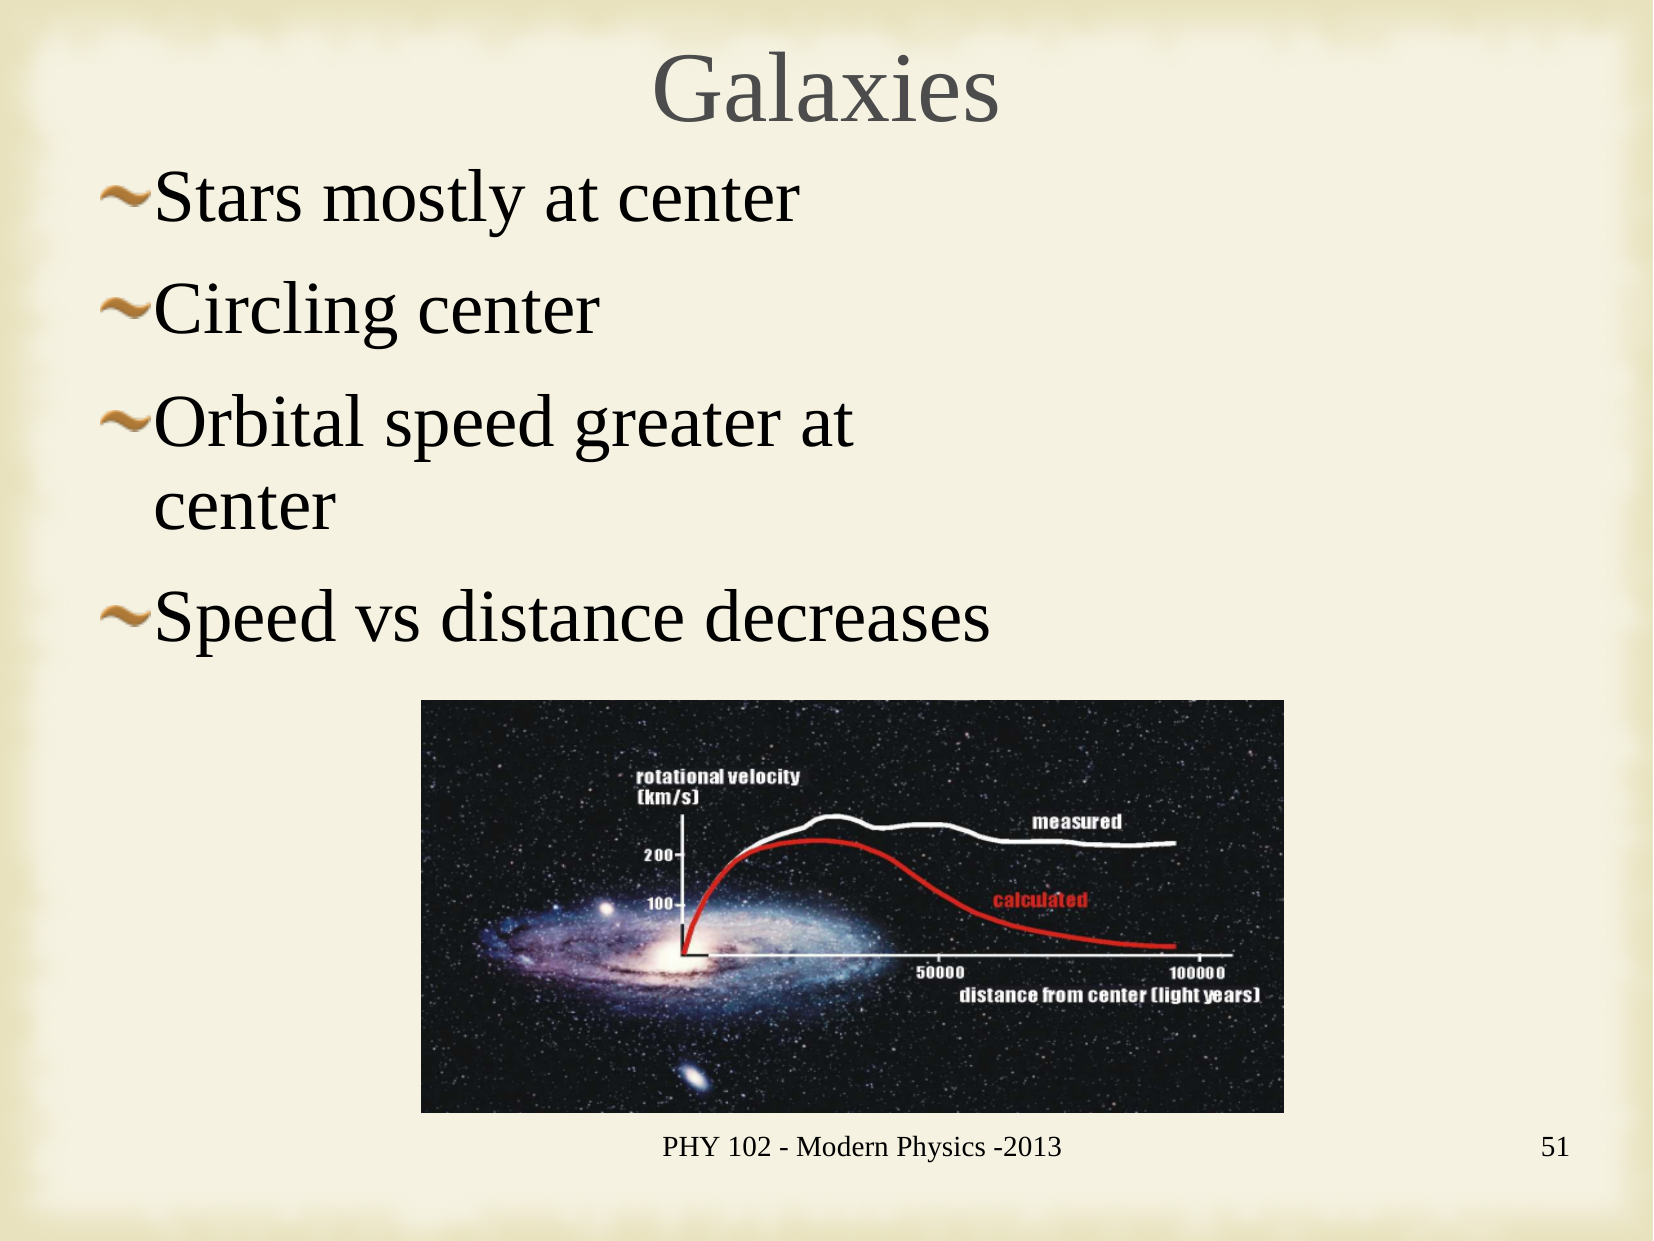

# Galaxies
Stars mostly at center
Circling center
Orbital speed greater at center
Speed vs distance decreases
PHY 102 - Modern Physics -2013
51